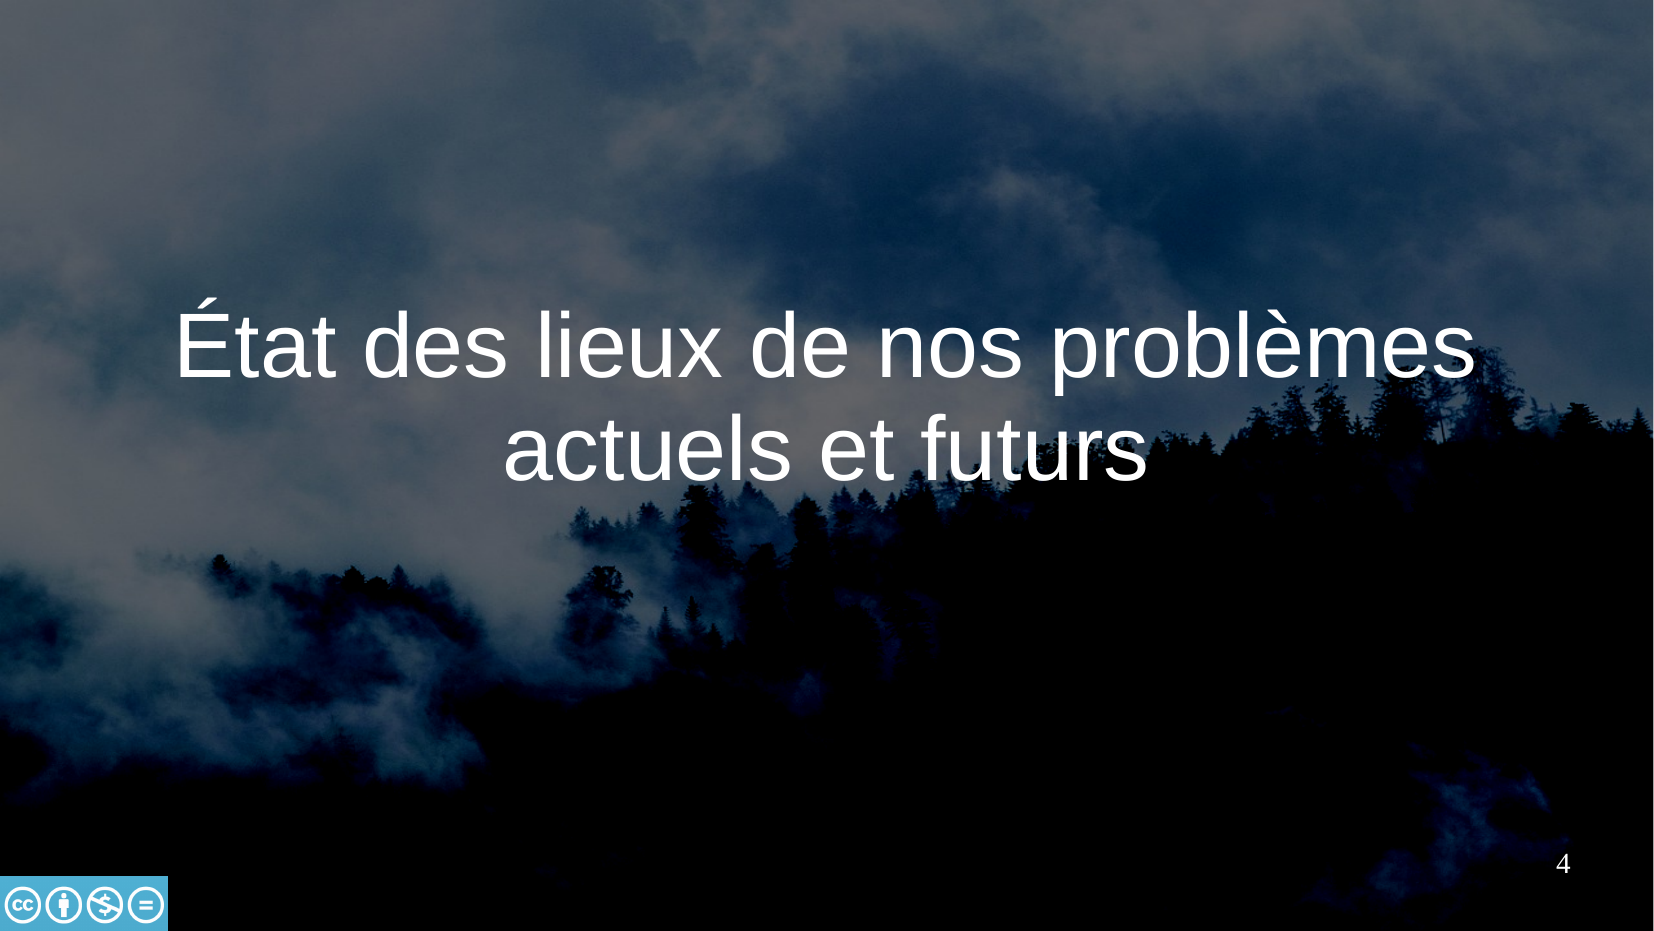

# État des lieux de nos problèmes actuels et futurs
4